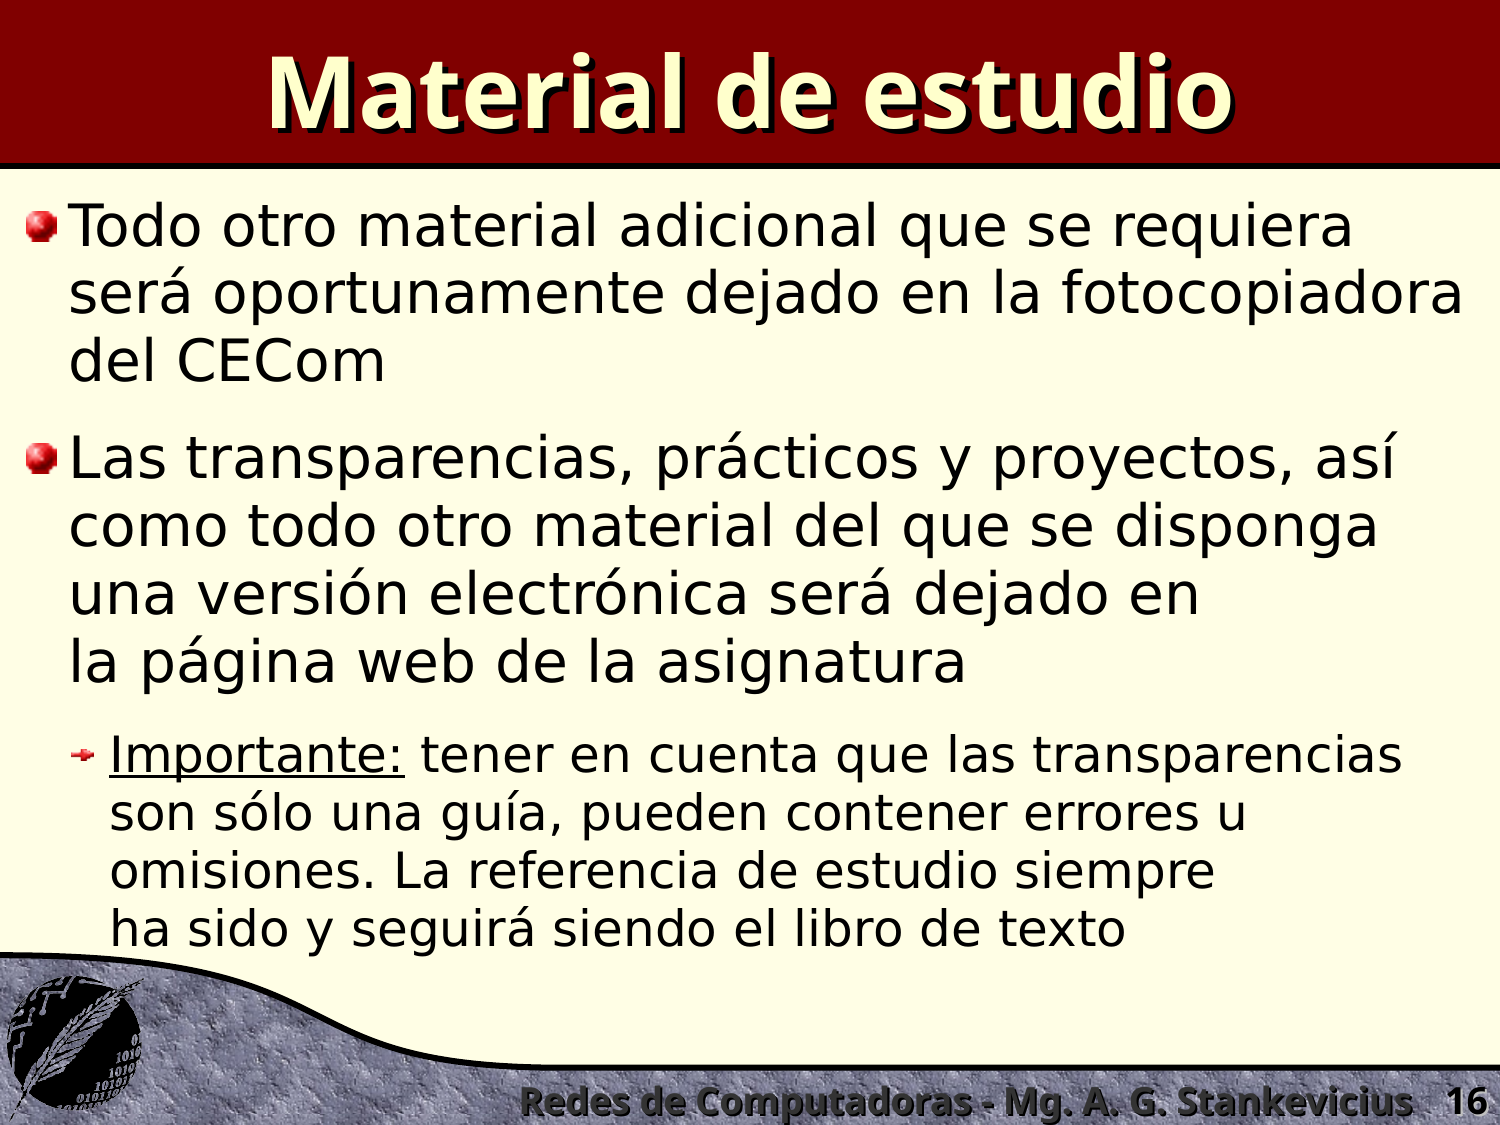

# Material de estudio
Todo otro material adicional que se requiera será oportunamente dejado en la fotocopiadora del CECom
Las transparencias, prácticos y proyectos, así como todo otro material del que se disponga una versión electrónica será dejado en
la página web de la asignatura
Importante: tener en cuenta que las transparencias son sólo una guía, pueden contener errores u omisiones. La referencia de estudio siempre
ha sido y seguirá siendo el libro de texto
16